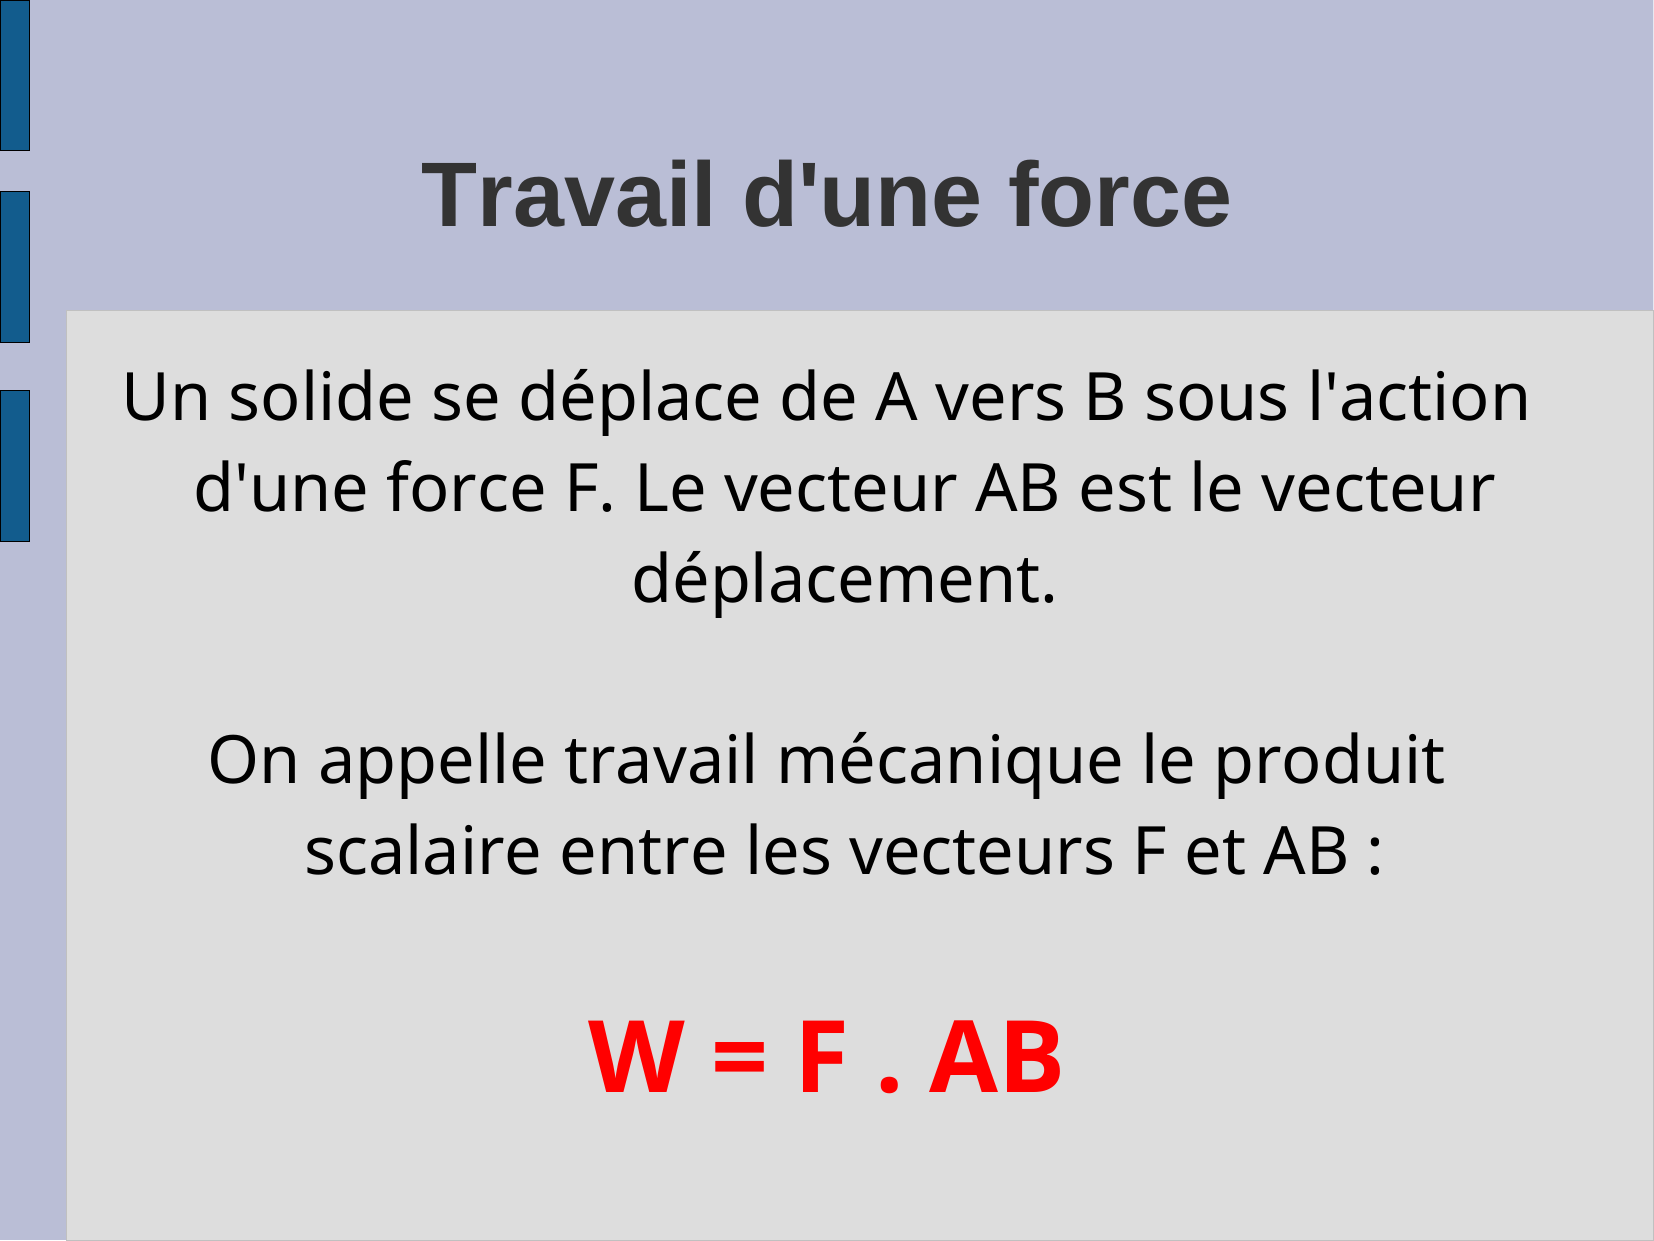

# Travail d'une force
Un solide se déplace de A vers B sous l'action d'une force F. Le vecteur AB est le vecteur déplacement.
On appelle travail mécanique le produit scalaire entre les vecteurs F et AB :
W = F . AB